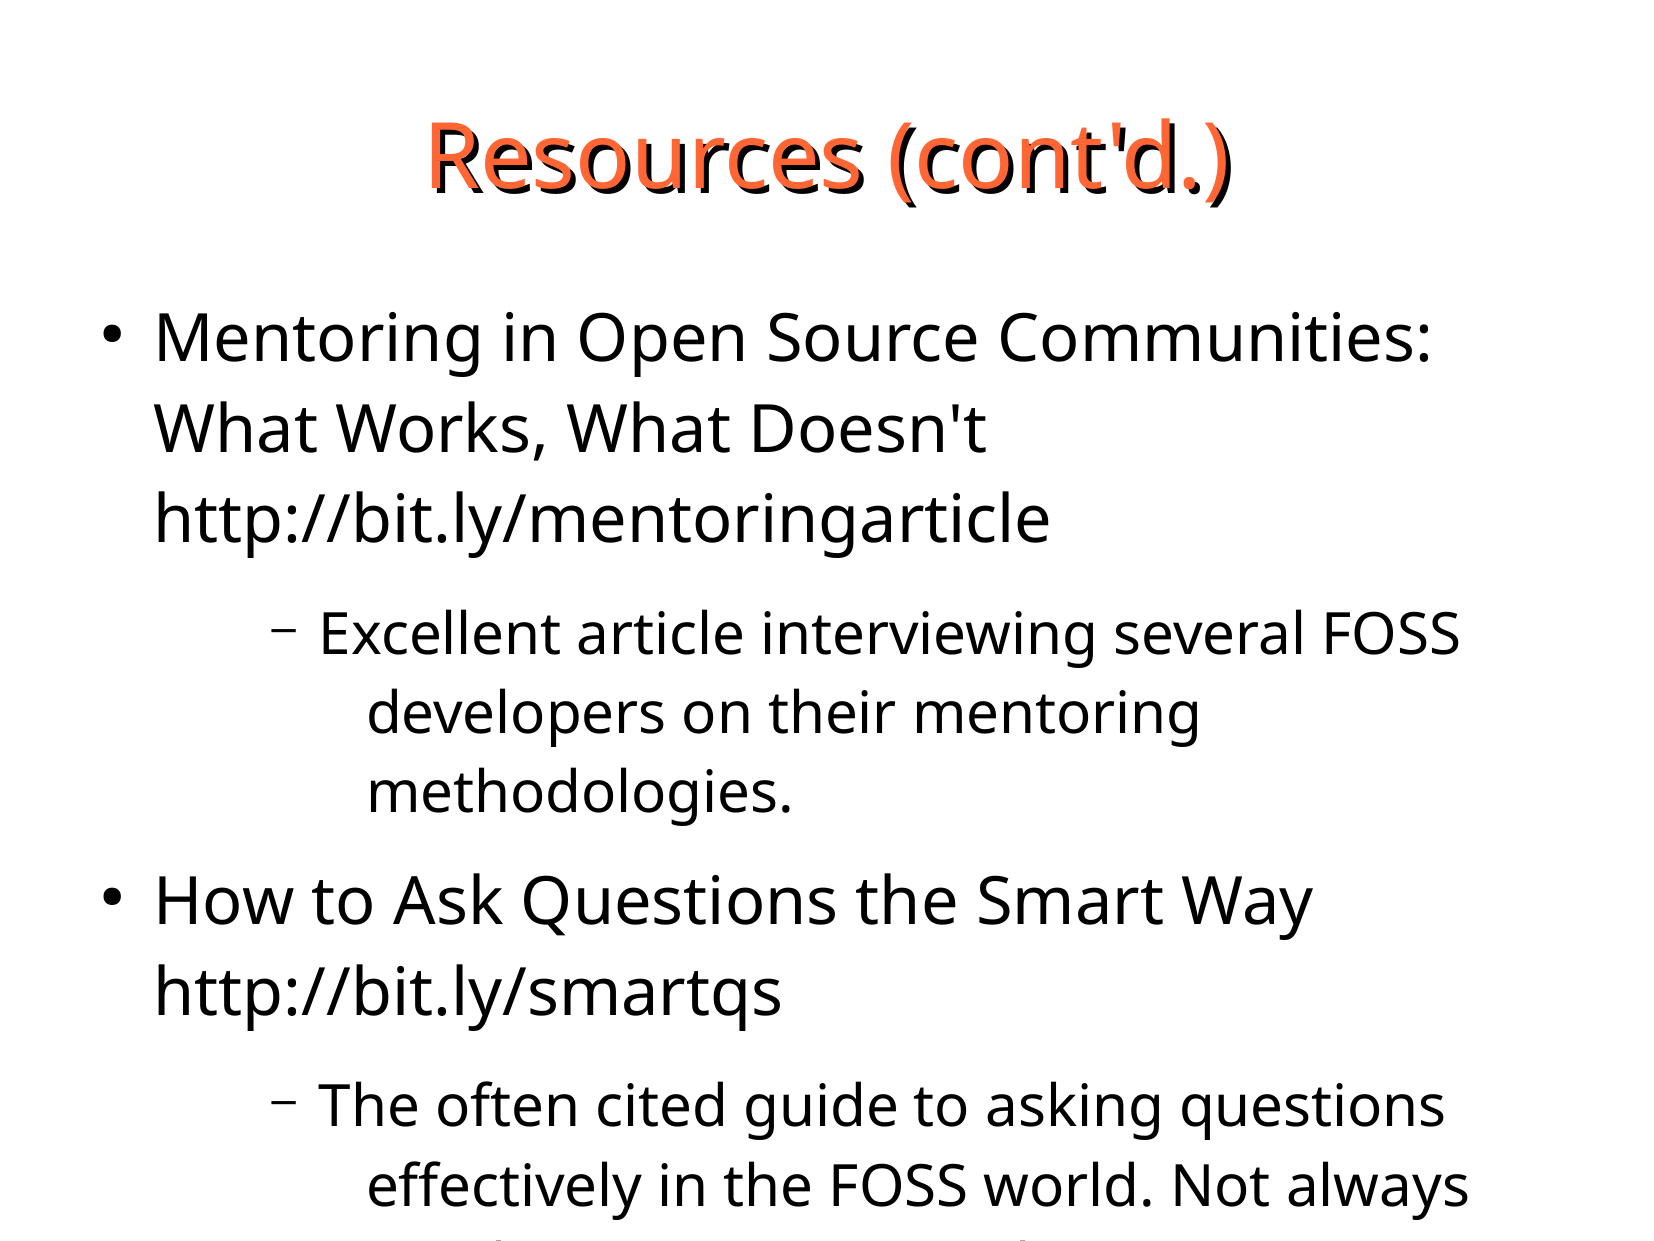

# Resources (cont'd.)
Mentoring in Open Source Communities: What Works, What Doesn't http://bit.ly/mentoringarticle
Excellent article interviewing several FOSS developers on their mentoring methodologies.
How to Ask Questions the Smart Way http://bit.ly/smartqs
The often cited guide to asking questions effectively in the FOSS world. Not always gentle in tone – your mileage may vary.